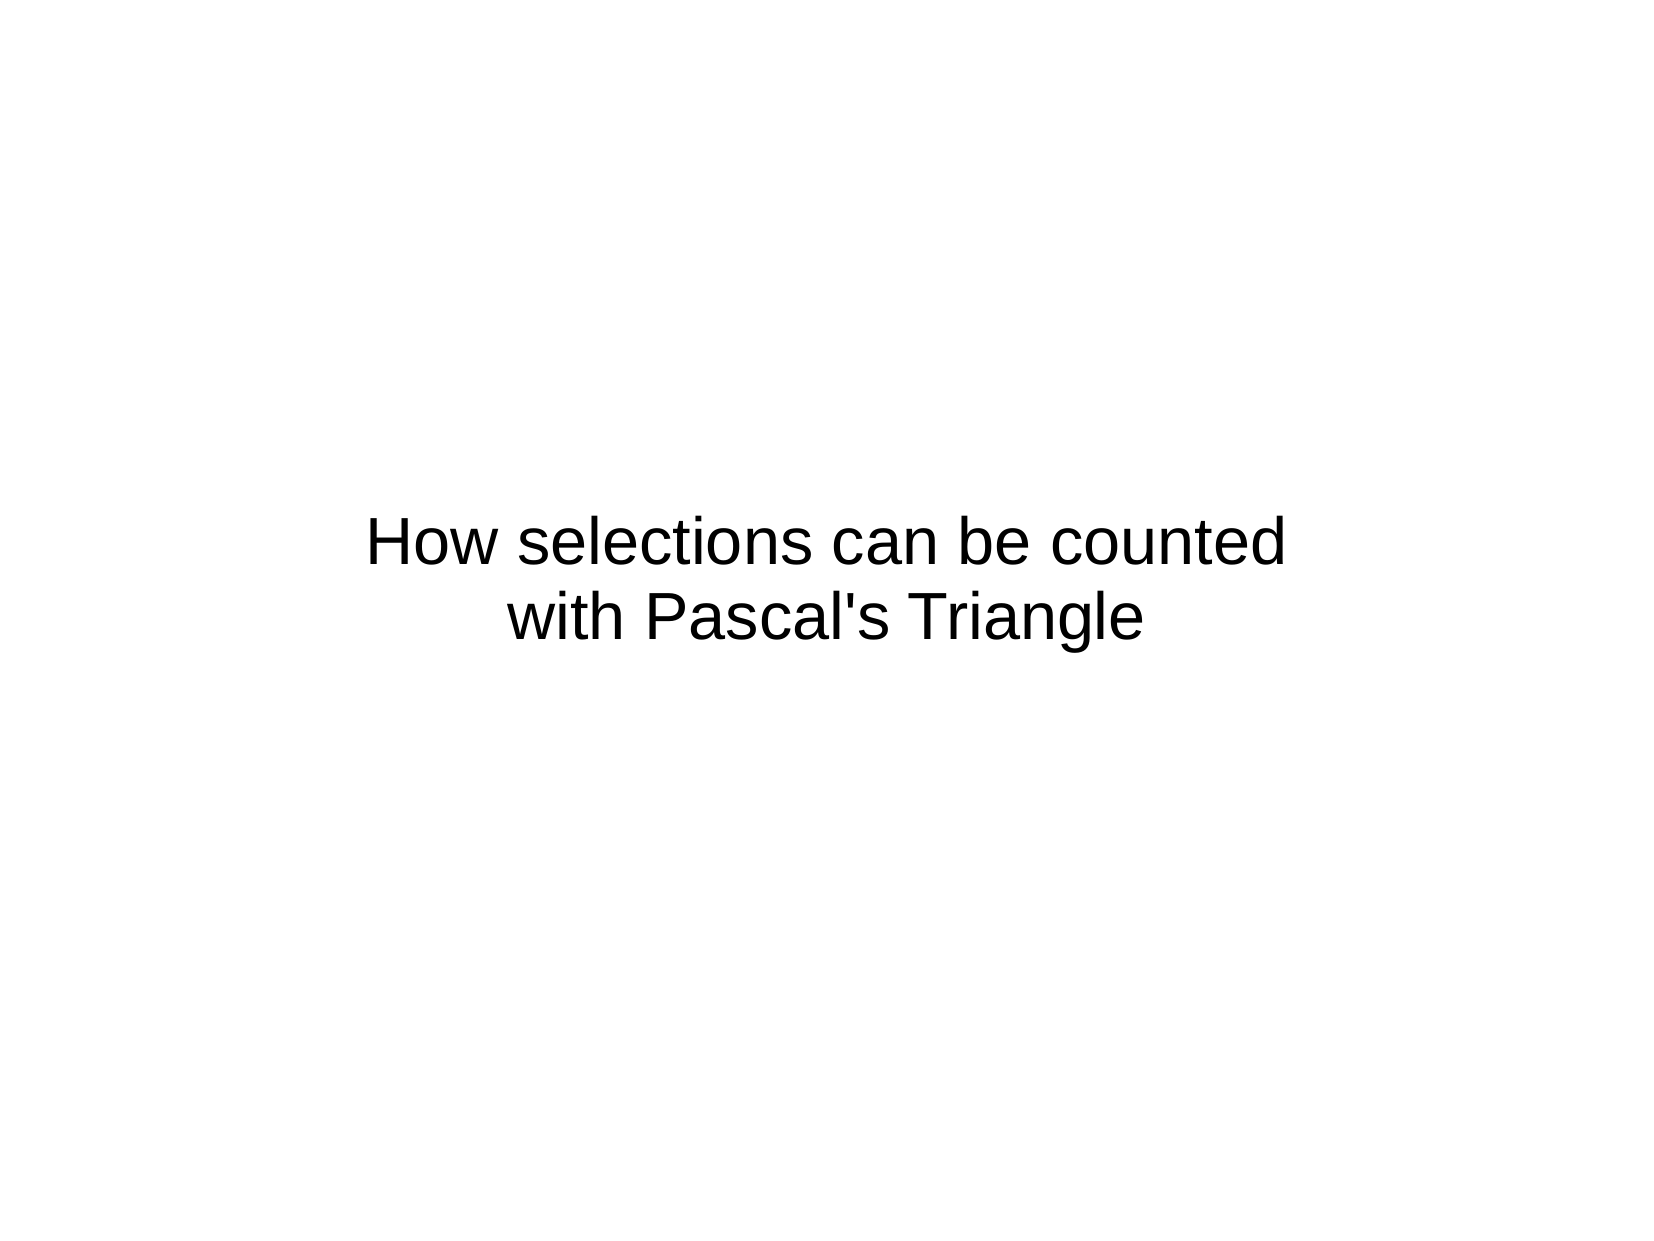

# How selections can be counted
with Pascal's Triangle